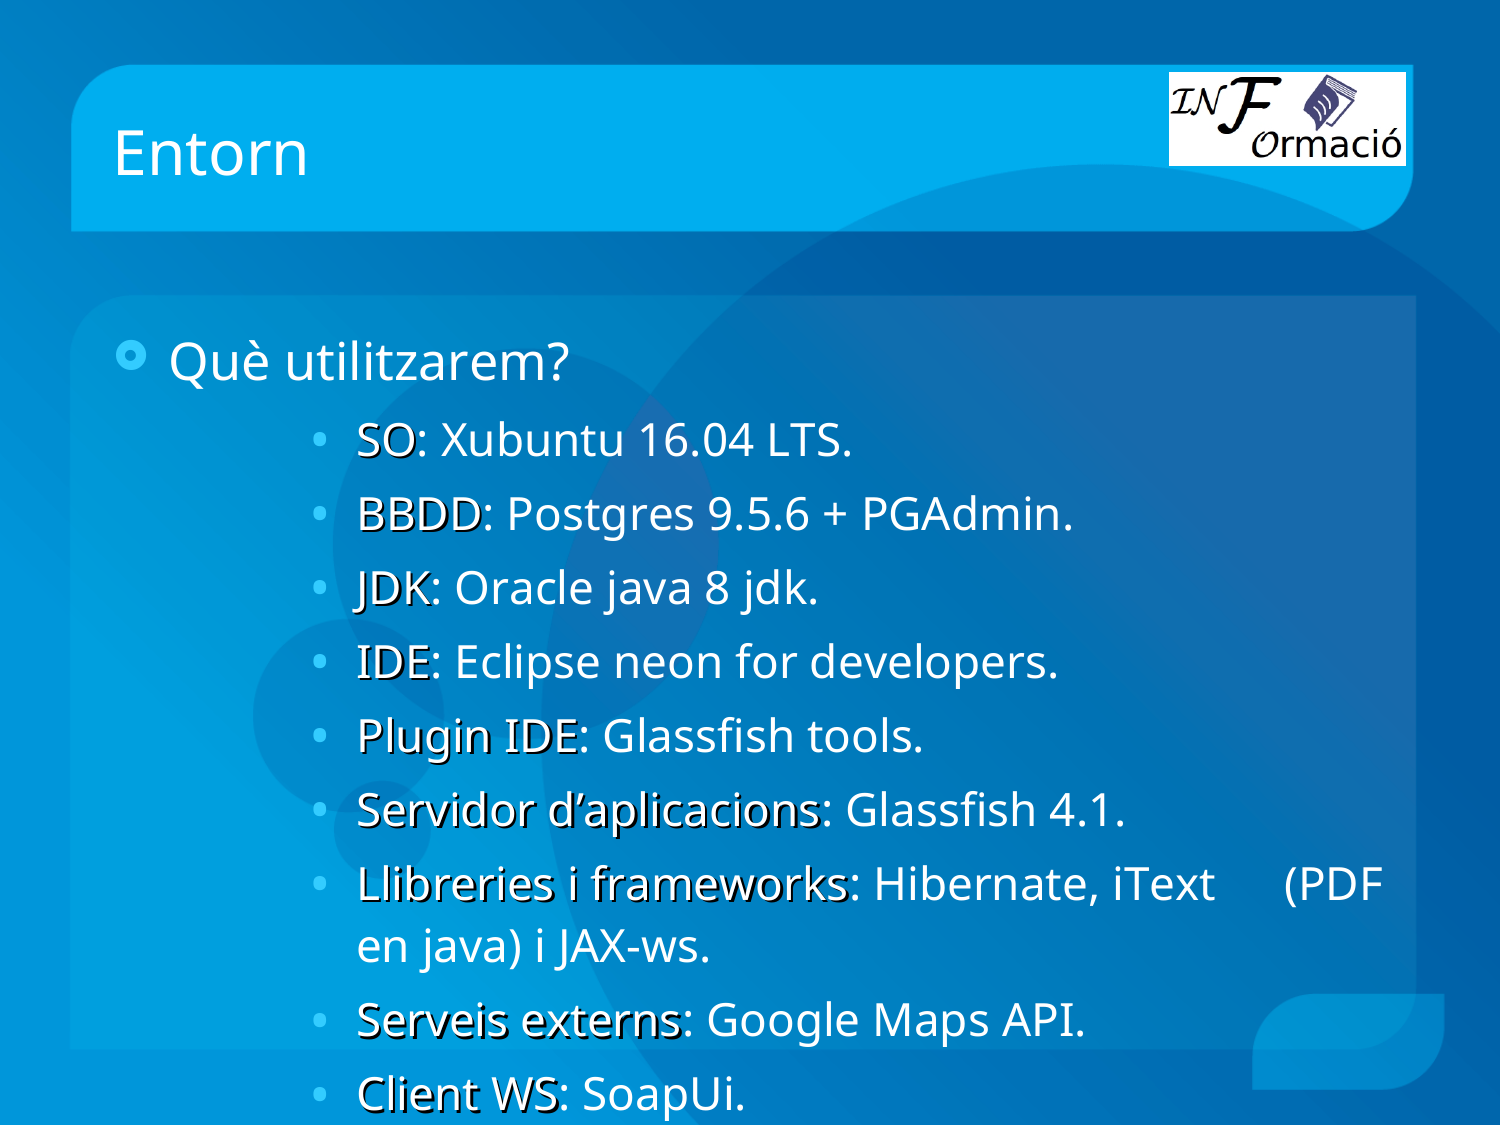

# Entorn
Què utilitzarem?
SO: Xubuntu 16.04 LTS.
BBDD: Postgres 9.5.6 + PGAdmin.
JDK: Oracle java 8 jdk.
IDE: Eclipse neon for developers.
Plugin IDE: Glassfish tools.
Servidor d’aplicacions: Glassfish 4.1.
Llibreries i frameworks: Hibernate, iText 	(PDF en java) i JAX-ws.
Serveis externs: Google Maps API.
Client WS: SoapUi.